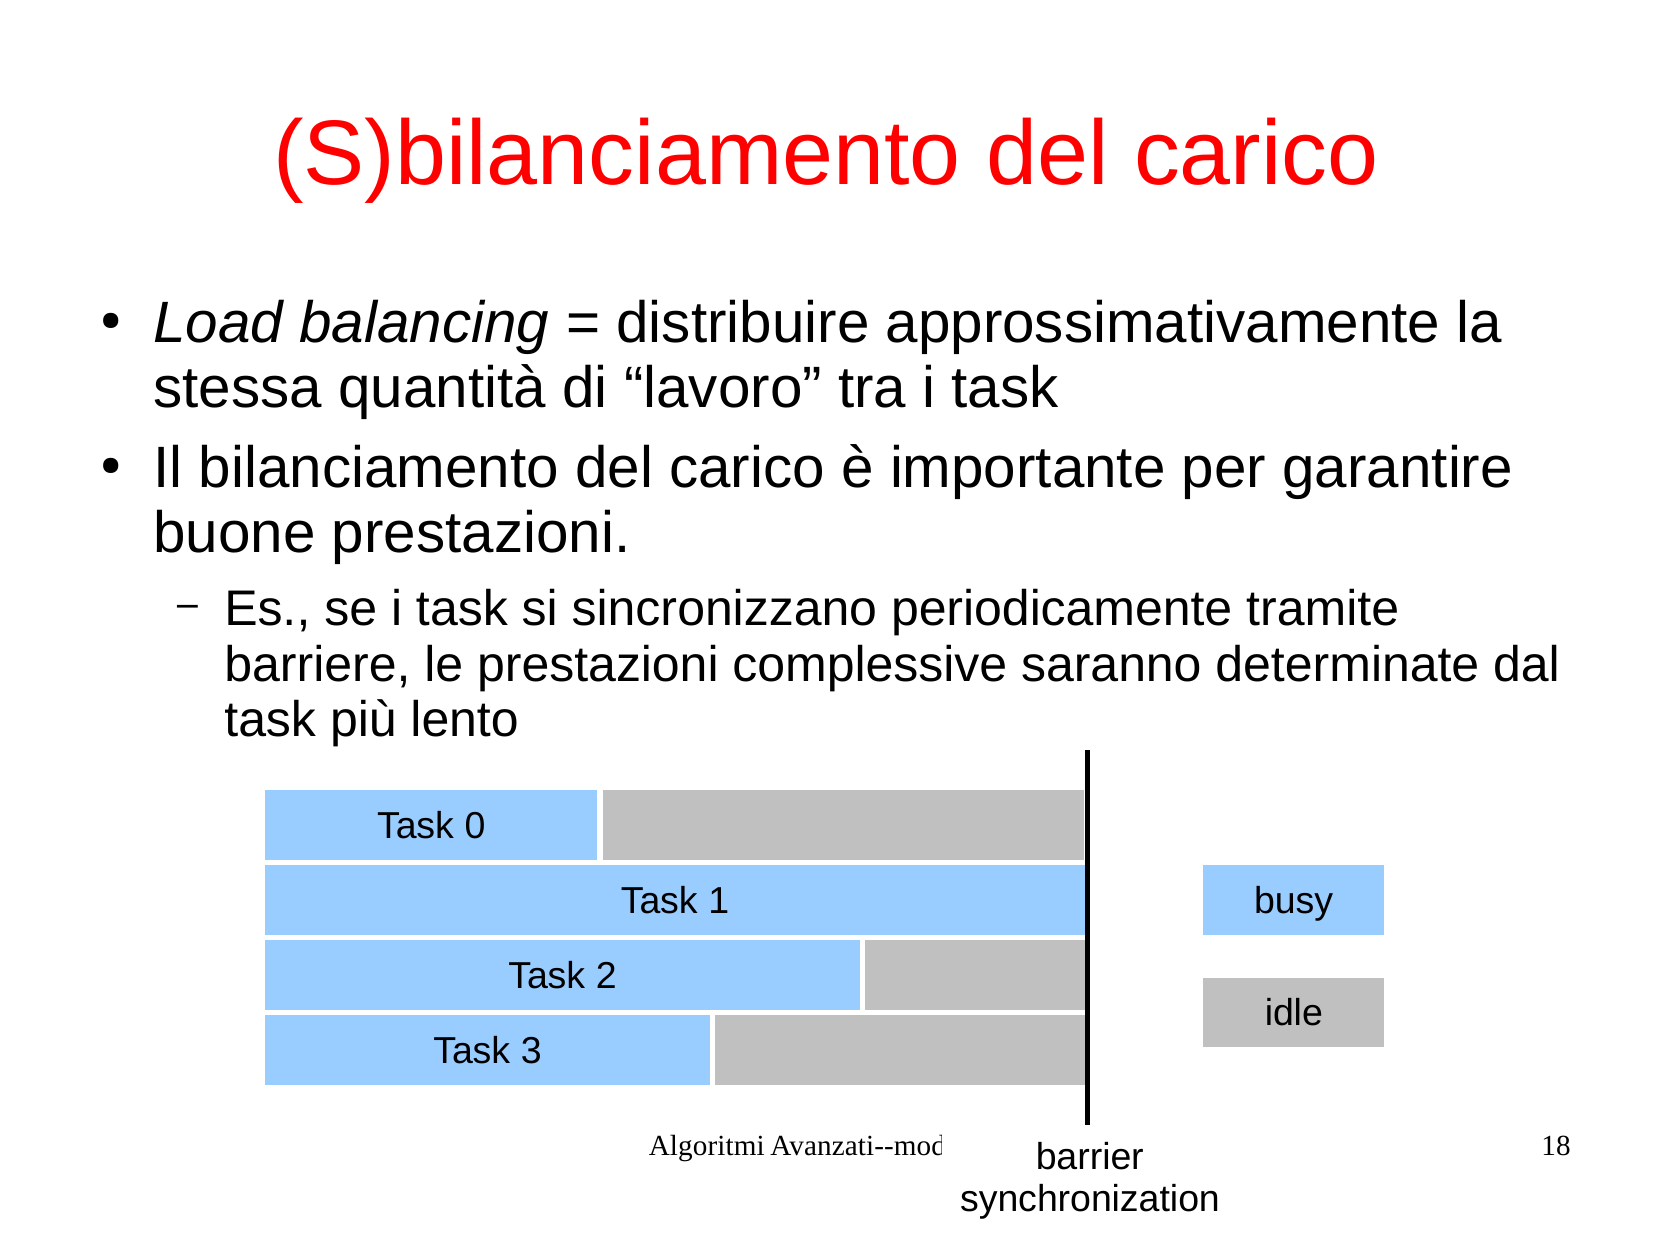

# (S)bilanciamento del carico
Load balancing = distribuire approssimativamente la stessa quantità di “lavoro” tra i task
Il bilanciamento del carico è importante per garantire buone prestazioni.
Es., se i task si sincronizzano periodicamente tramite barriere, le prestazioni complessive saranno determinate dal task più lento
Task 0
Task 1
busy
Task 2
idle
Task 3
barrier
synchronization
Algoritmi Avanzati--modulo 2
18